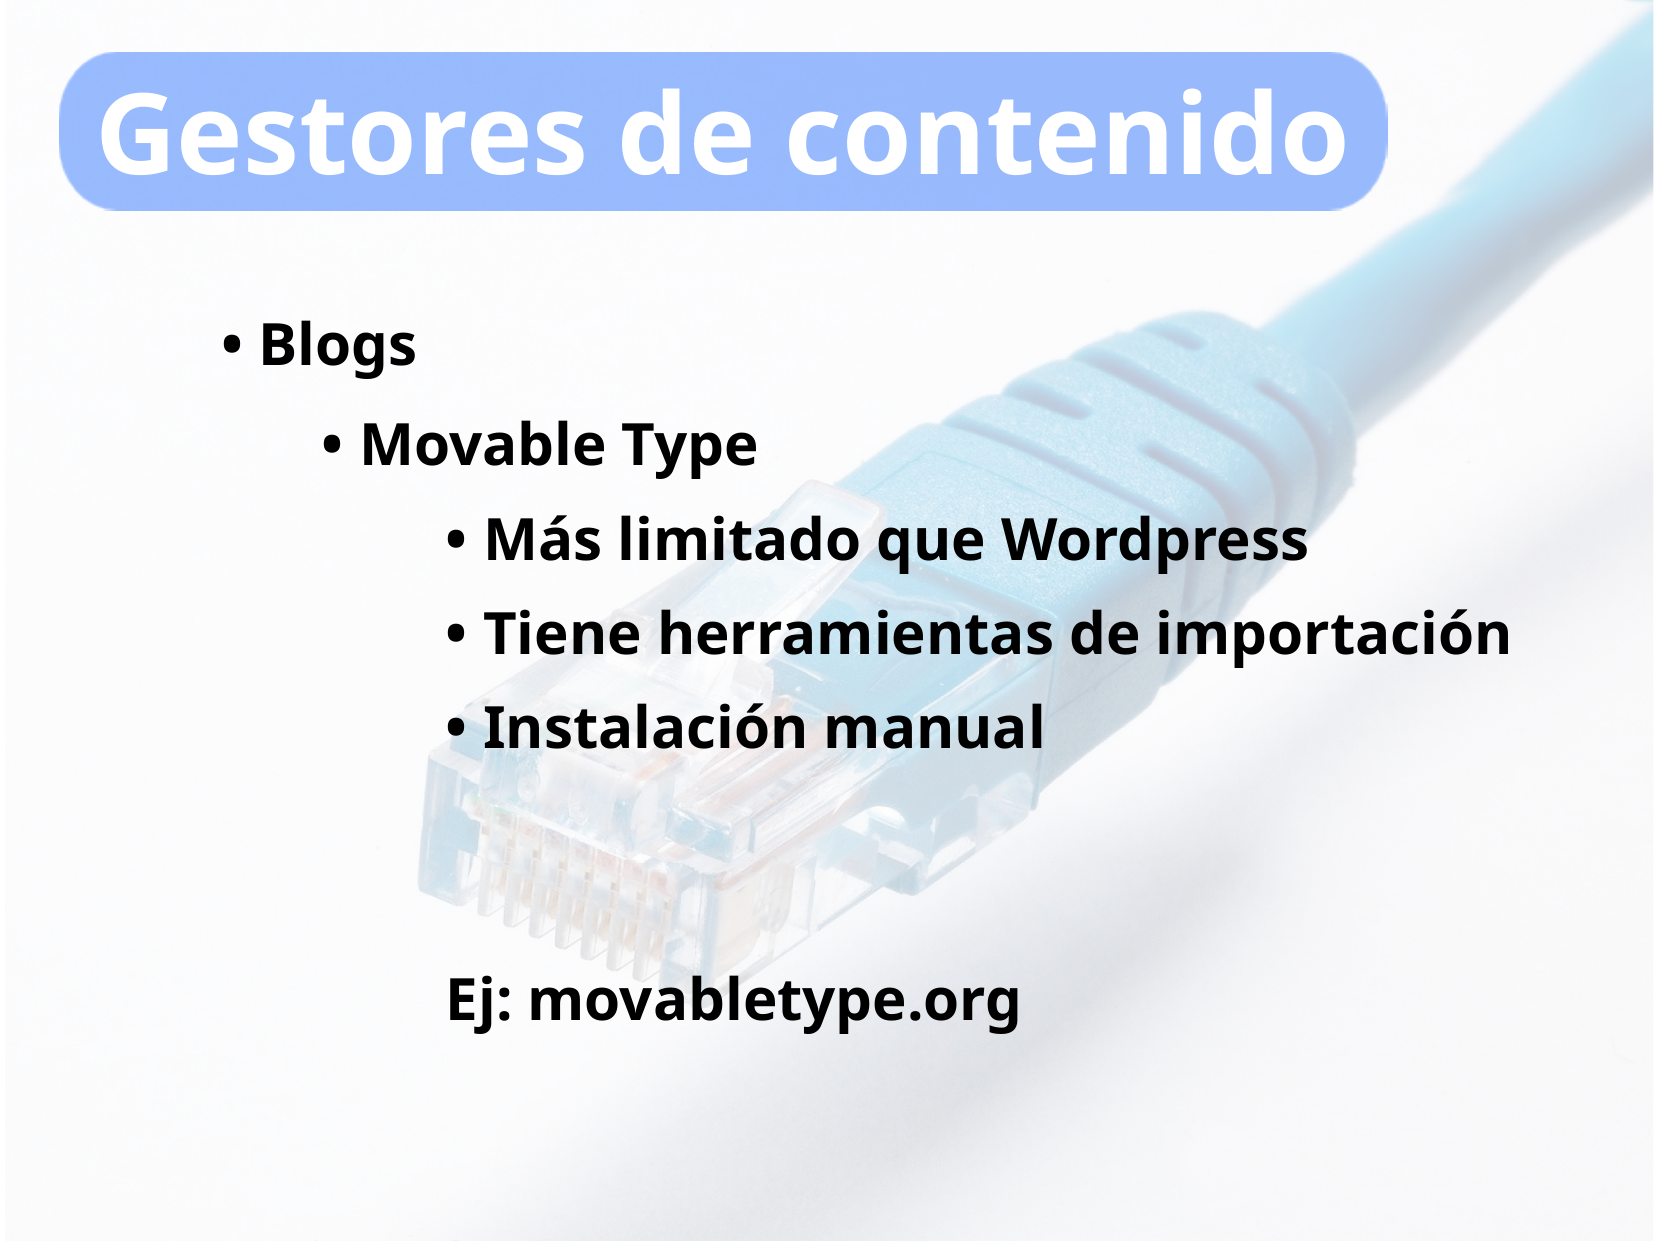

Gestores de contenido
• Blogs
• Movable Type
• Más limitado que Wordpress
• Tiene herramientas de importación
• Instalación manual
Ej: movabletype.org